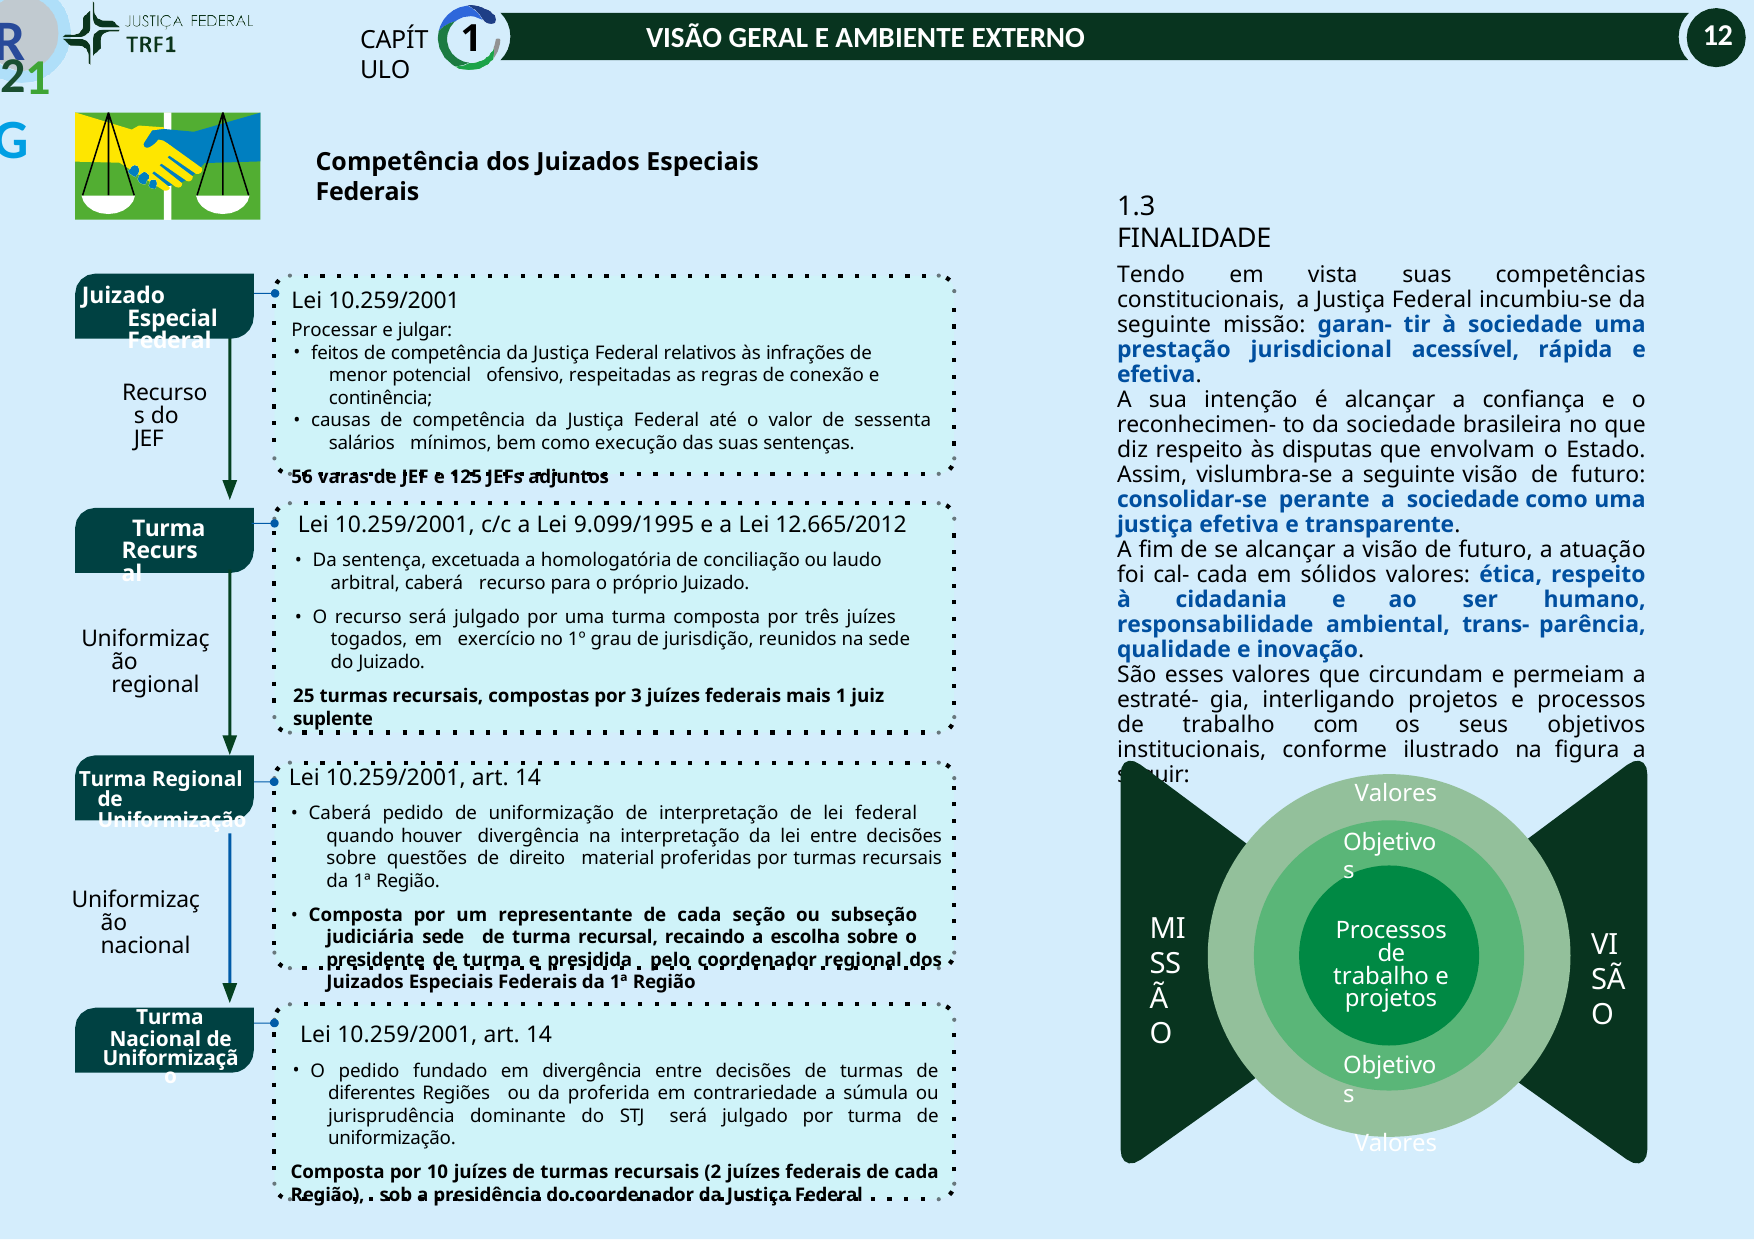

RG
1
12
21
VISÃO GERAL E AMBIENTE EXTERNO
CAPÍTULO
Competência dos Juizados Especiais Federais
1.3 FINALIDADE
Tendo em vista suas competências constitucionais, a Justiça Federal incumbiu-se da seguinte missão: garan- tir à sociedade uma prestação jurisdicional acessível, rápida e efetiva.
A sua intenção é alcançar a confiança e o reconhecimen- to da sociedade brasileira no que diz respeito às disputas que envolvam o Estado. Assim, vislumbra-se a seguinte visão de futuro: consolidar-se perante a sociedade como uma justiça efetiva e transparente.
A fim de se alcançar a visão de futuro, a atuação foi cal- cada em sólidos valores: ética, respeito à cidadania e ao ser humano, responsabilidade ambiental, trans- parência, qualidade e inovação.
São esses valores que circundam e permeiam a estraté- gia, interligando projetos e processos de trabalho com os seus objetivos institucionais, conforme ilustrado na figura a seguir:
Lei 10.259/2001
Processar e julgar:
feitos de competência da Justiça Federal relativos às infrações de menor potencial ofensivo, respeitadas as regras de conexão e continência;
causas de competência da Justiça Federal até o valor de sessenta salários mínimos, bem como execução das suas sentenças.
56 varas de JEF e 125 JEFs adjuntos
Juizado Especial Federal
Recursos do JEF
Lei 10.259/2001, c/c a Lei 9.099/1995 e a Lei 12.665/2012
Da sentença, excetuada a homologatória de conciliação ou laudo arbitral, caberá recurso para o próprio Juizado.
O recurso será julgado por uma turma composta por três juízes togados, em exercício no 1º grau de jurisdição, reunidos na sede do Juizado.
25 turmas recursais, compostas por 3 juízes federais mais 1 juiz suplente
Turma Recursal
Uniformização regional
Lei 10.259/2001, art. 14
Caberá pedido de uniformização de interpretação de lei federal quando houver divergência na interpretação da lei entre decisões sobre questões de direito material proferidas por turmas recursais da 1ª Região.
Composta por um representante de cada seção ou subseção judiciária sede de turma recursal, recaindo a escolha sobre o presidente de turma e presidida pelo coordenador regional dos Juizados Especiais Federais da 1ª Região
Turma Regional de Uniformização
Valores
Objetivos
Uniformização nacional
MISSÃO
Processos de trabalho e projetos
VISÃO
Turma
Nacional de Uniformização
Lei 10.259/2001, art. 14
O pedido fundado em divergência entre decisões de turmas de diferentes Regiões ou da proferida em contrariedade a súmula ou jurisprudência dominante do STJ será julgado por turma de uniformização.
Composta por 10 juízes de turmas recursais (2 juízes federais de cada Região), sob a presidência do coordenador da Justiça Federal
Objetivos
Valores